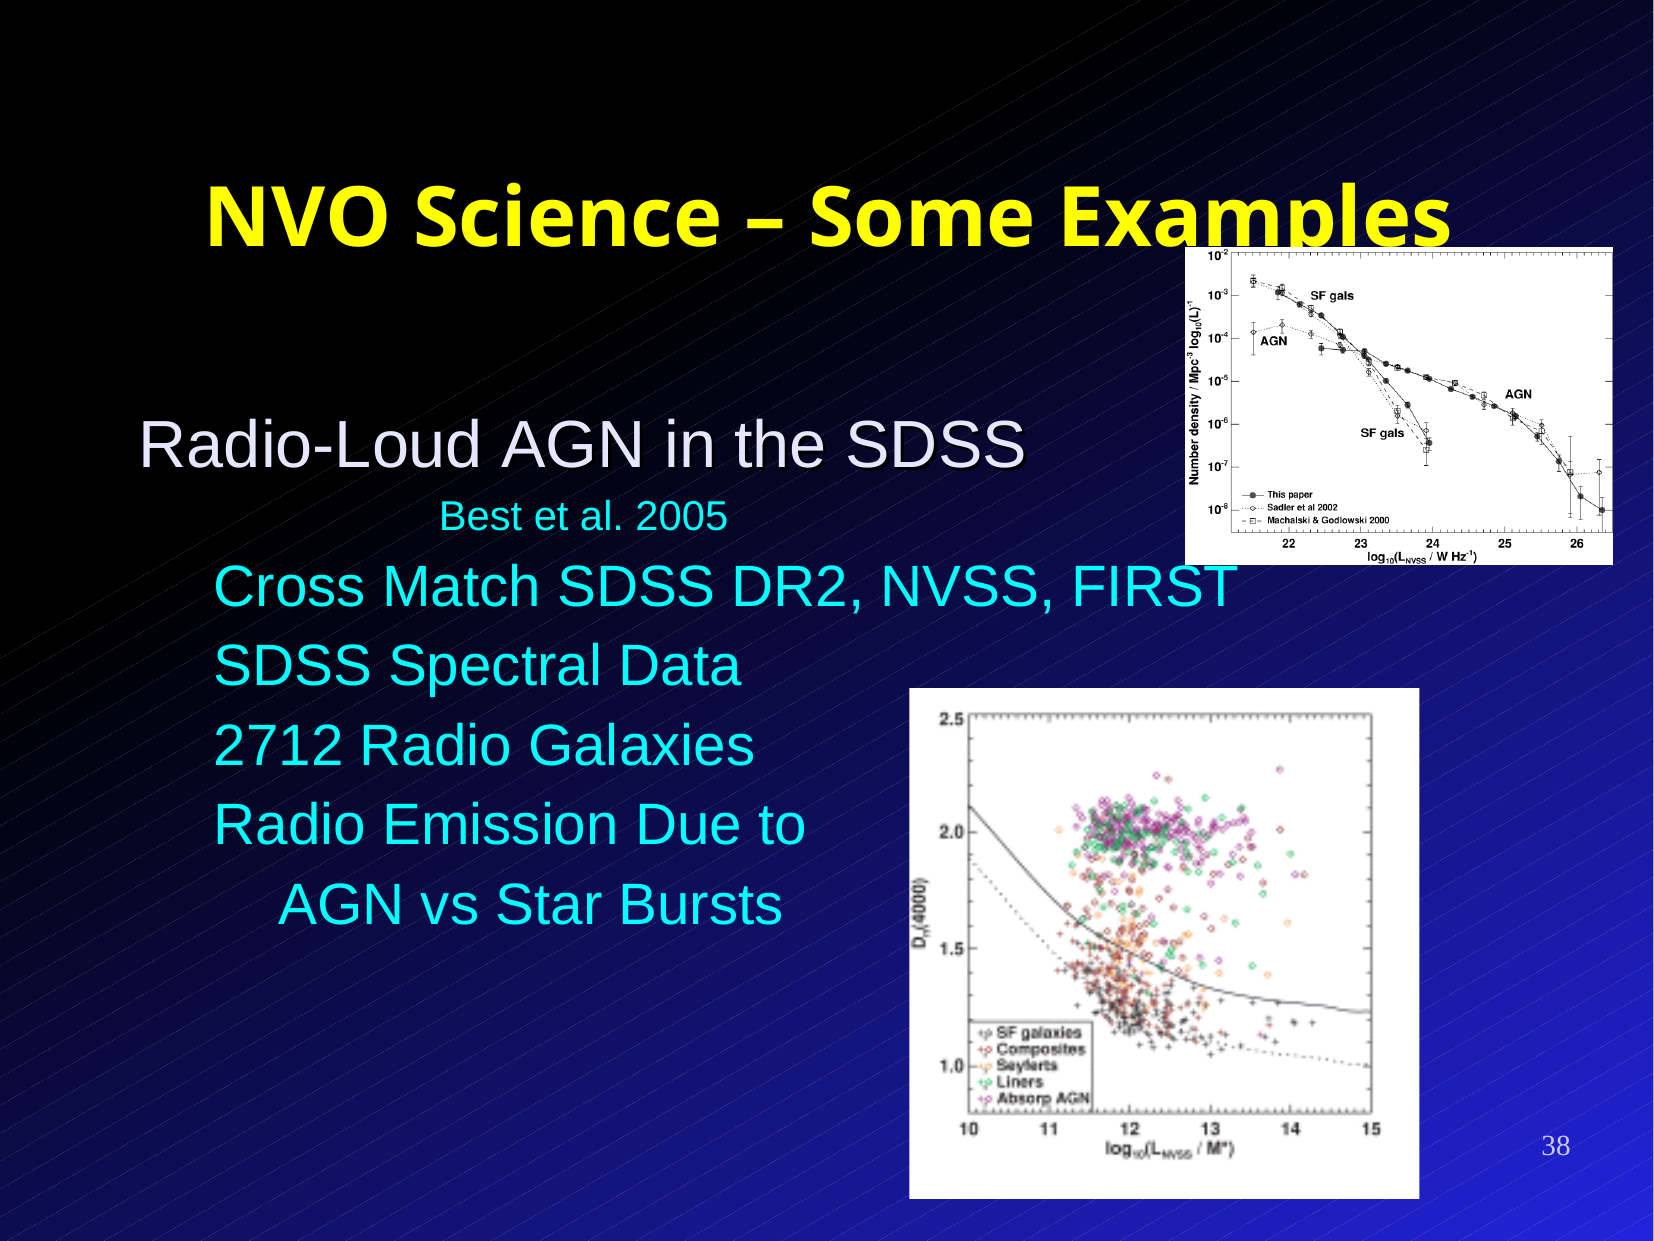

# NVO Science – Some Examples
Radio-Loud AGN in the SDSS
Best et al. 2005
Cross Match SDSS DR2, NVSS, FIRST
SDSS Spectral Data
2712 Radio Galaxies
Radio Emission Due to
 AGN vs Star Bursts
38